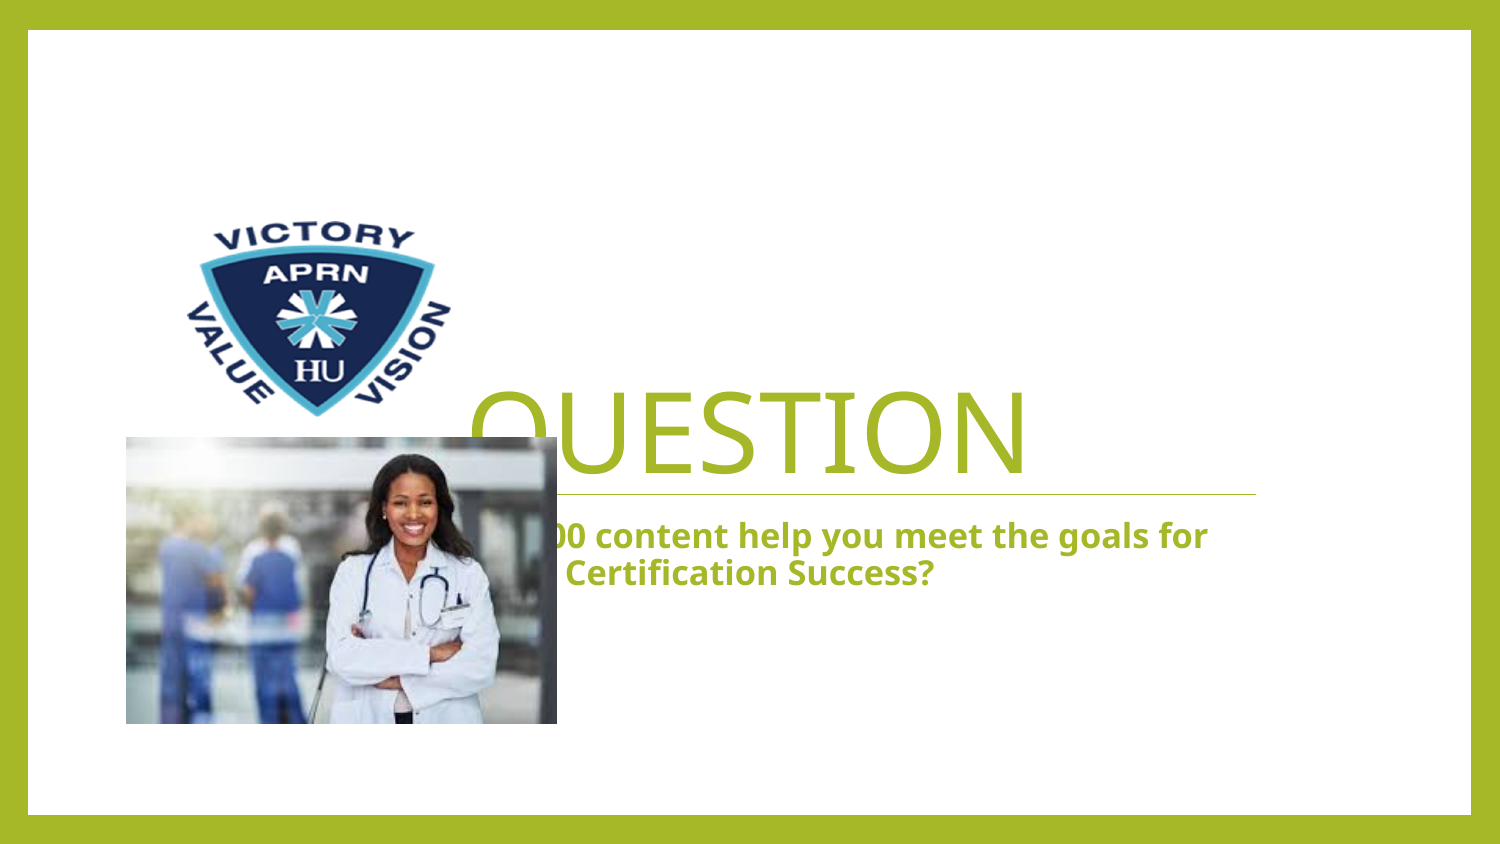

# Question
How does NU 500 content help you meet the goals for Certification Success?